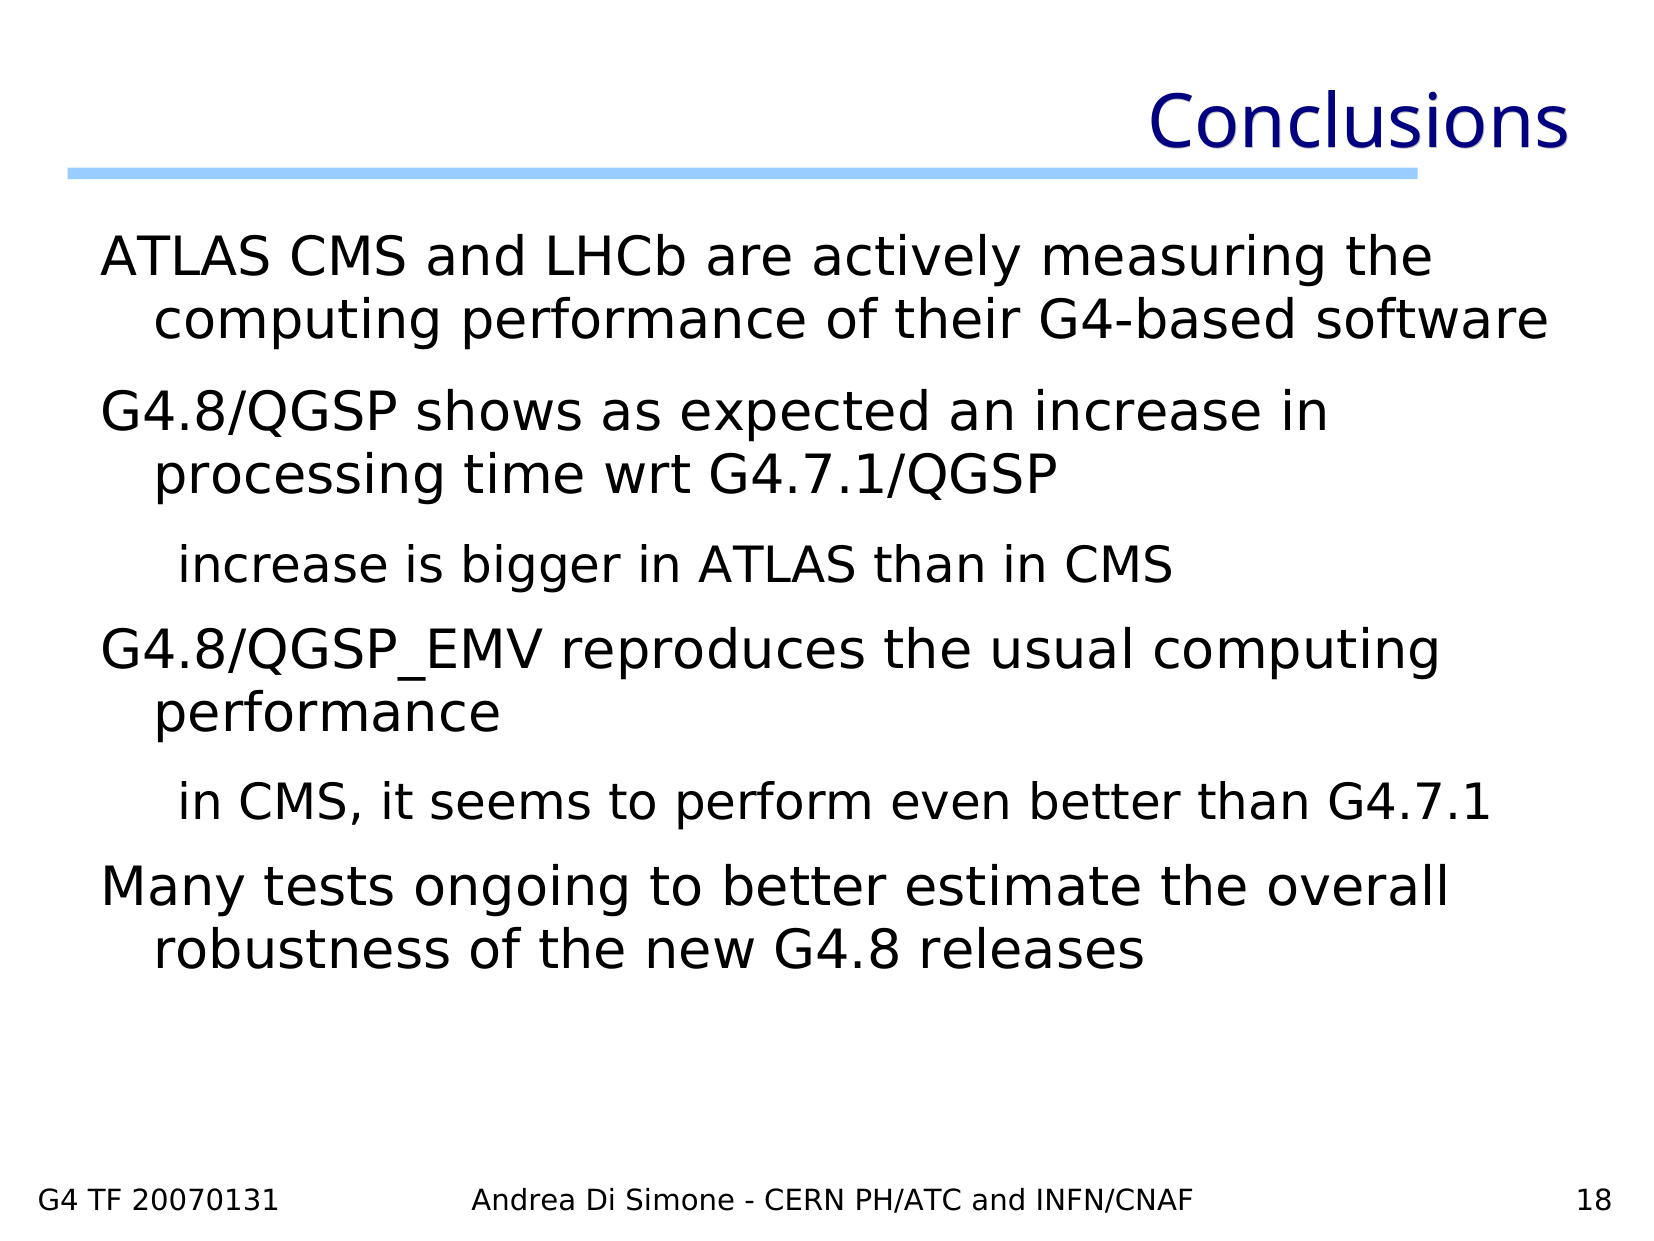

# Conclusions
ATLAS CMS and LHCb are actively measuring the computing performance of their G4-based software
G4.8/QGSP shows as expected an increase in processing time wrt G4.7.1/QGSP
increase is bigger in ATLAS than in CMS
G4.8/QGSP_EMV reproduces the usual computing performance
in CMS, it seems to perform even better than G4.7.1
Many tests ongoing to better estimate the overall robustness of the new G4.8 releases
G4 TF 20070131
Andrea Di Simone - CERN PH/ATC and INFN/CNAF
18